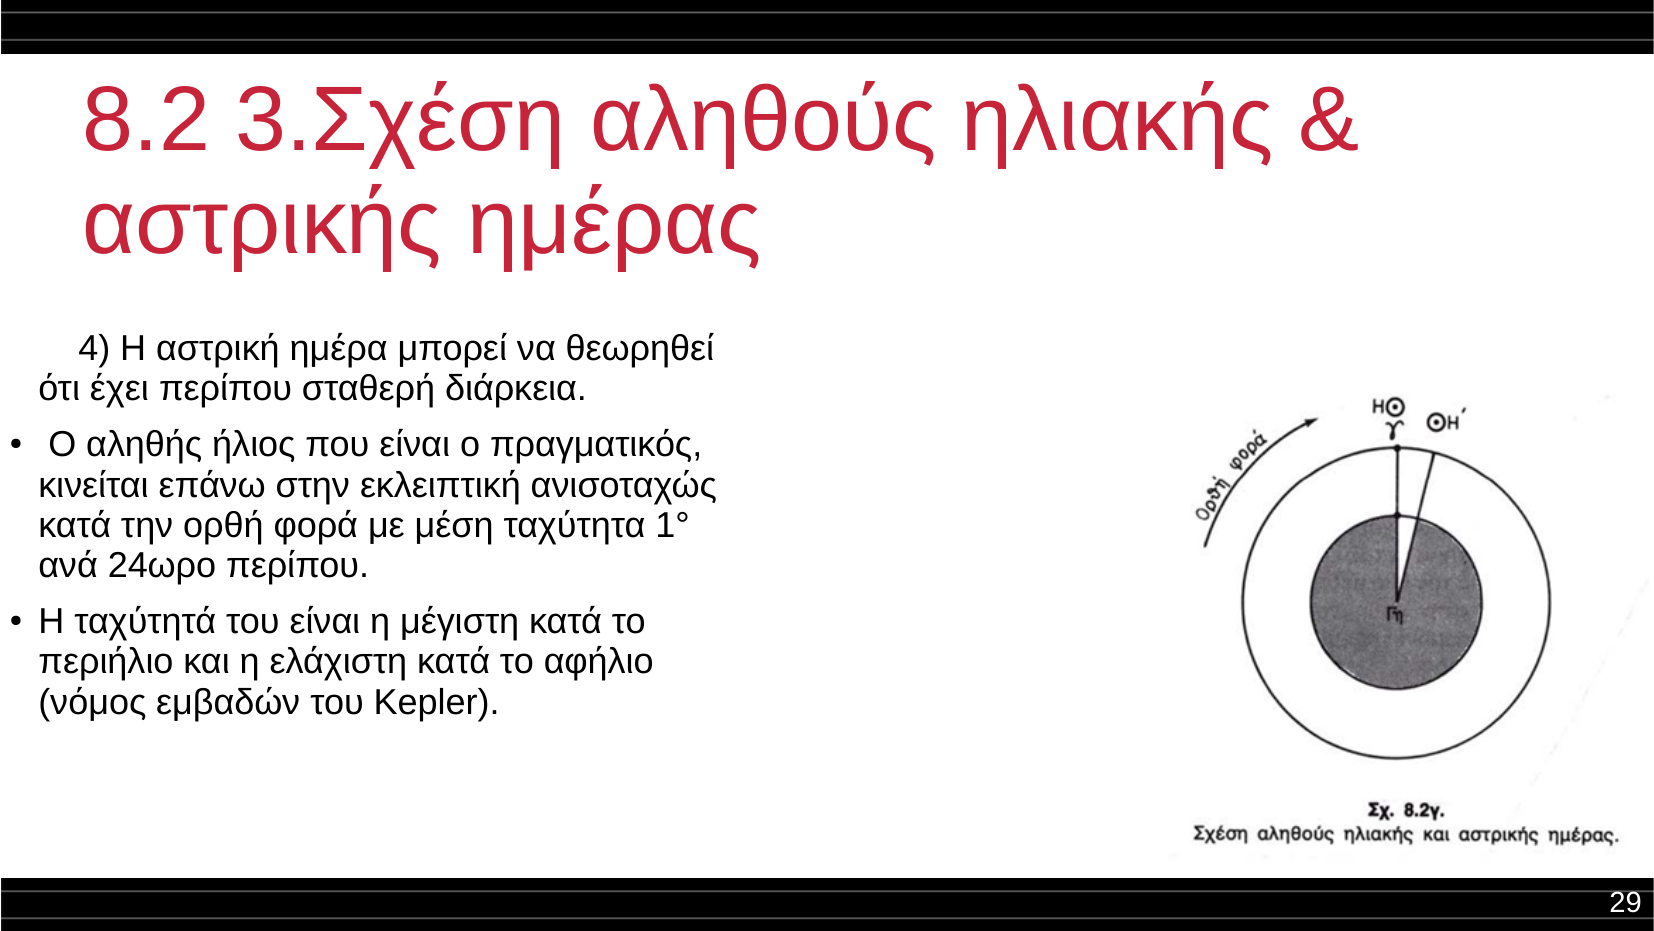

# 8.2 3.Σχέση αληθούς ηλιακής & αστρικής ημέρας
 4) Η αστρική ημέρα μπορεί να θεωρηθεί ότι έχει περίπου σταθερή διάρκεια.
 Ο αληθής ήλιος που είναι ο πραγματικός, κινείται επάνω στην εκλειπτική ανισοταχώς κατά την ορθή φορά με μέση ταχύτητα 1° ανά 24ωρο περίπου.
Η ταχύτητά του είναι η μέγιστη κατά το περιήλιο και η ελάχιστη κατά το αφήλιο (νόμος εμβαδών του Κepler).